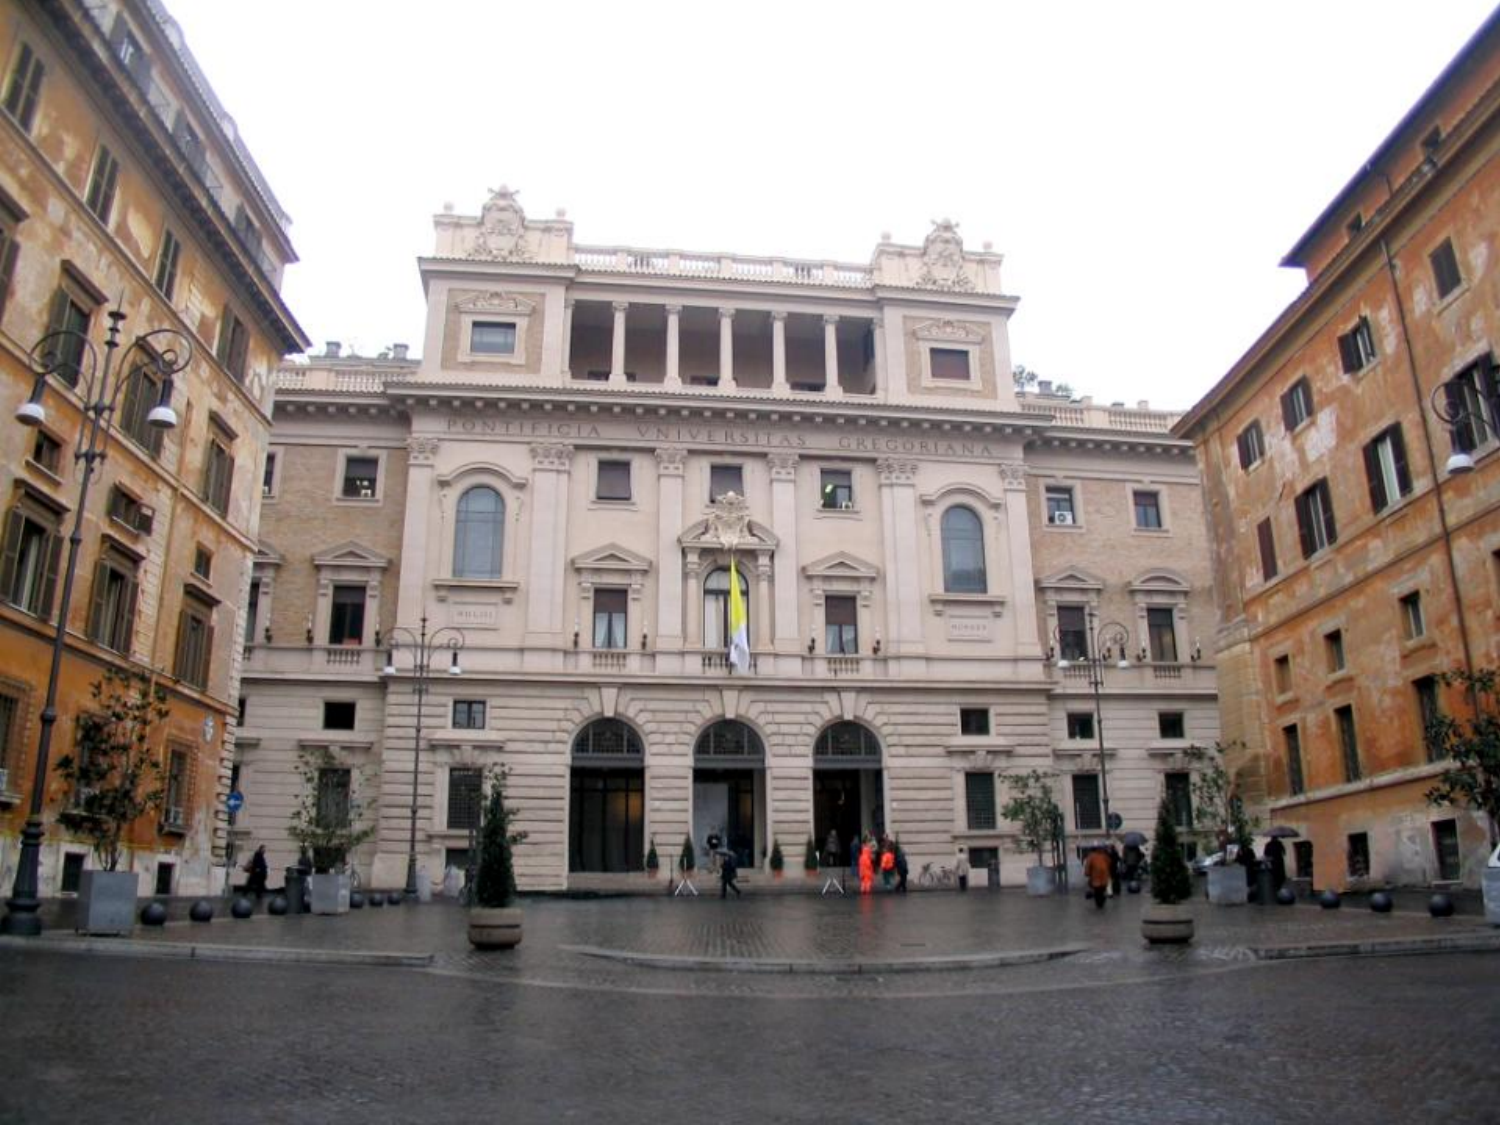

# Bogoslovski studij u Rimu
Akad. god. 1939./40. – postiže licencijat iz filozofije na Filozofskom fakultetu papinskog sveučilišta Gregorijana
1943. – položio potrebne ispite iz teologije i postigao naslov «baccalaureus in theologia» s vrlo dobrim uspjehom